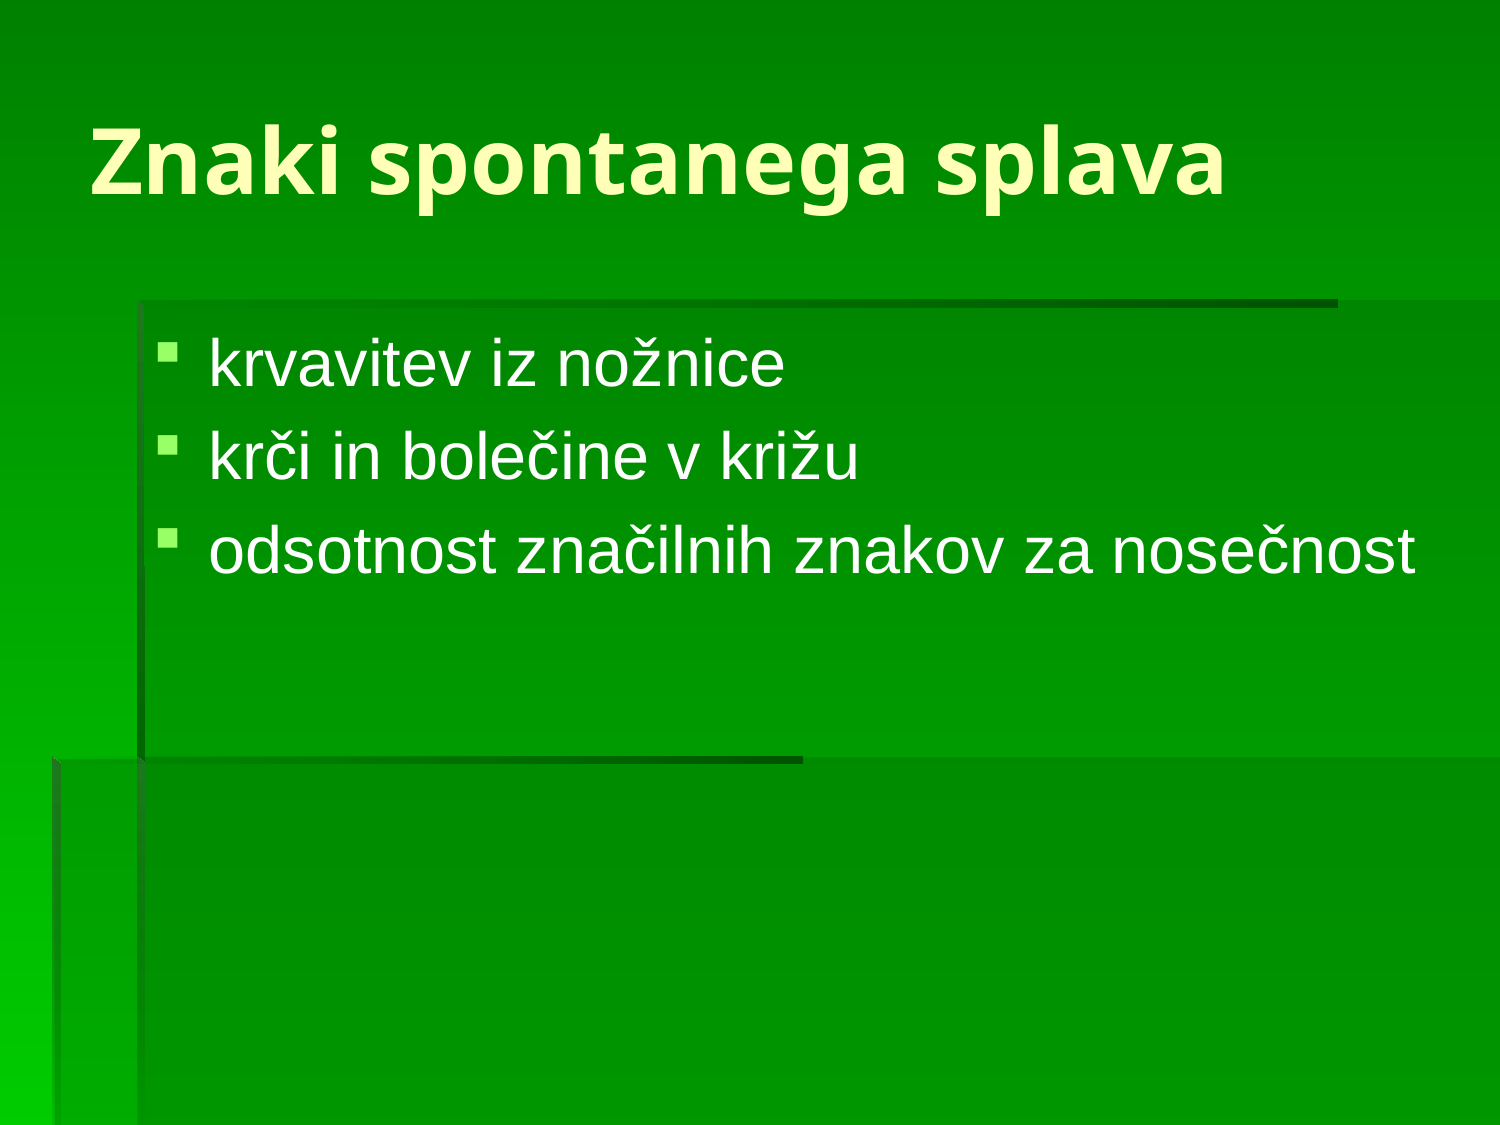

# Znaki spontanega splava
krvavitev iz nožnice
krči in bolečine v križu
odsotnost značilnih znakov za nosečnost